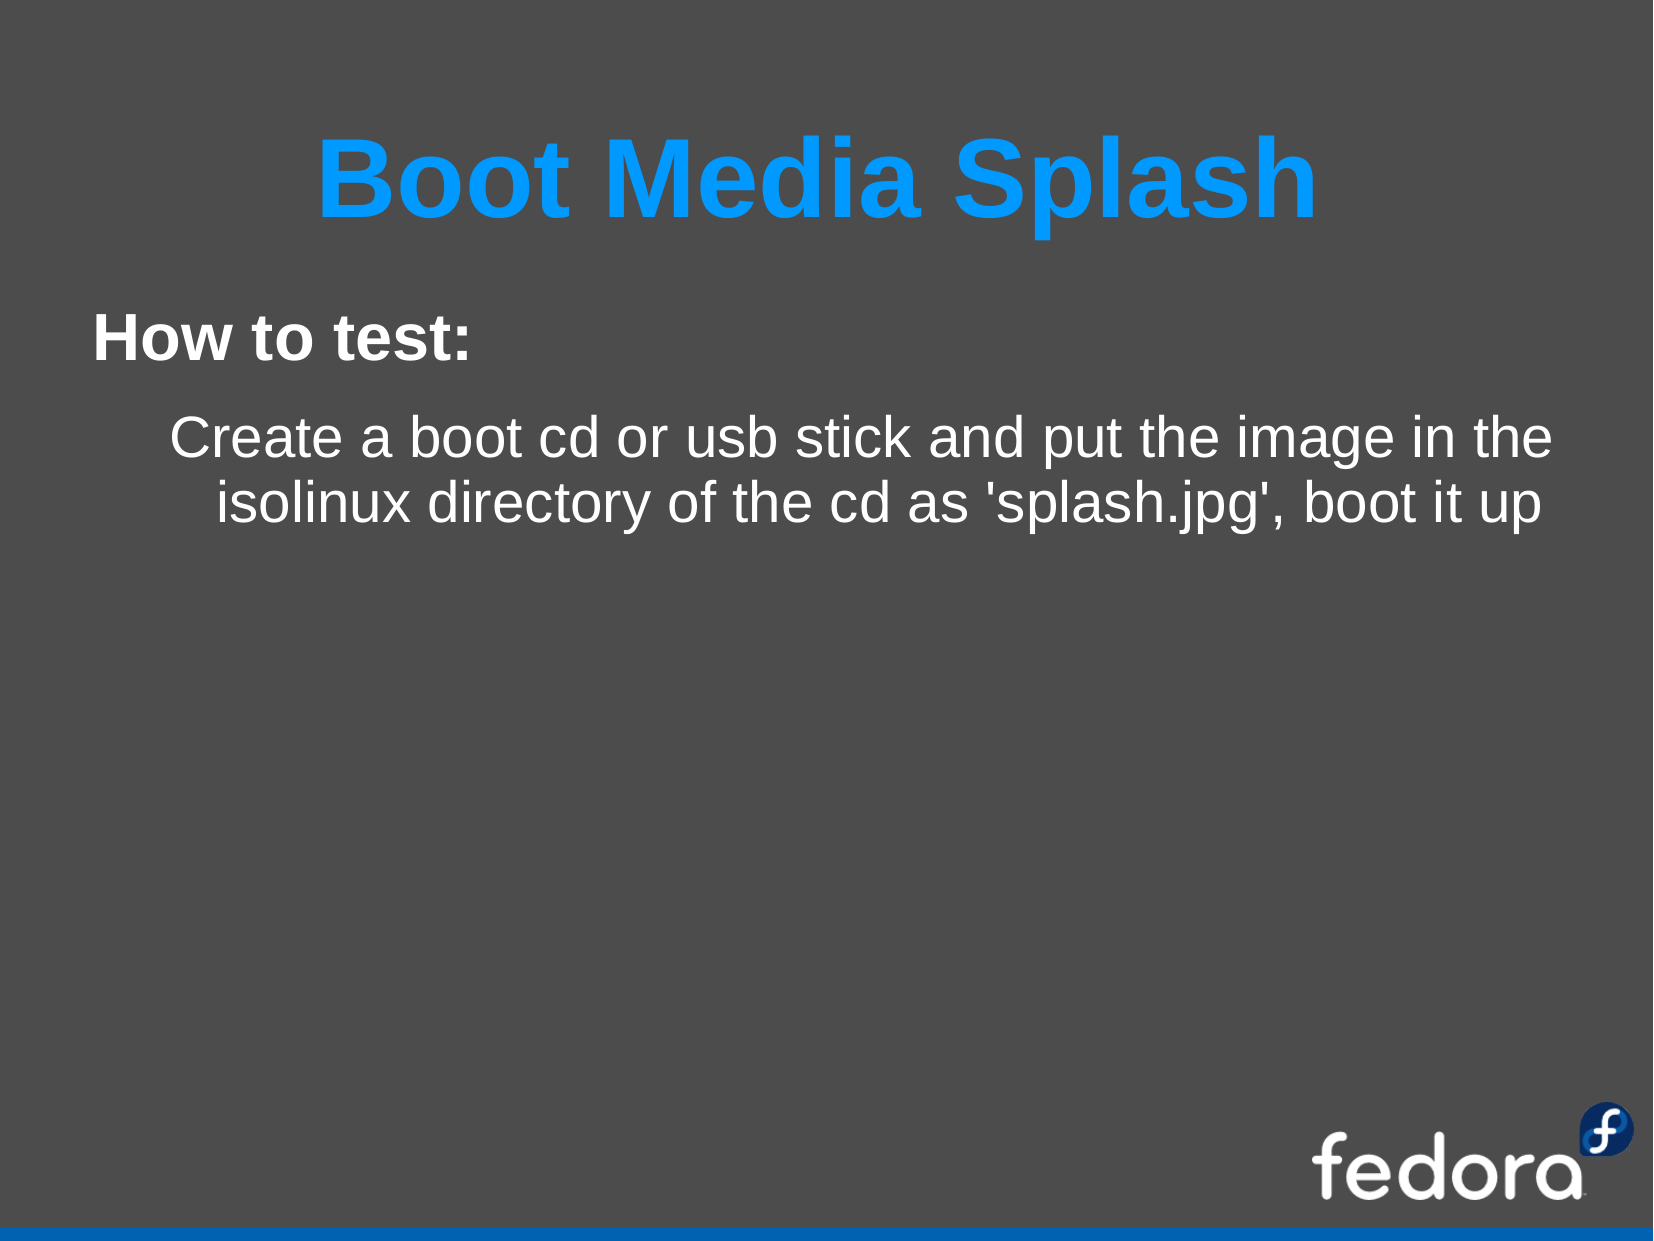

# Boot Media Splash
How to test:
Create a boot cd or usb stick and put the image in the isolinux directory of the cd as 'splash.jpg', boot it up